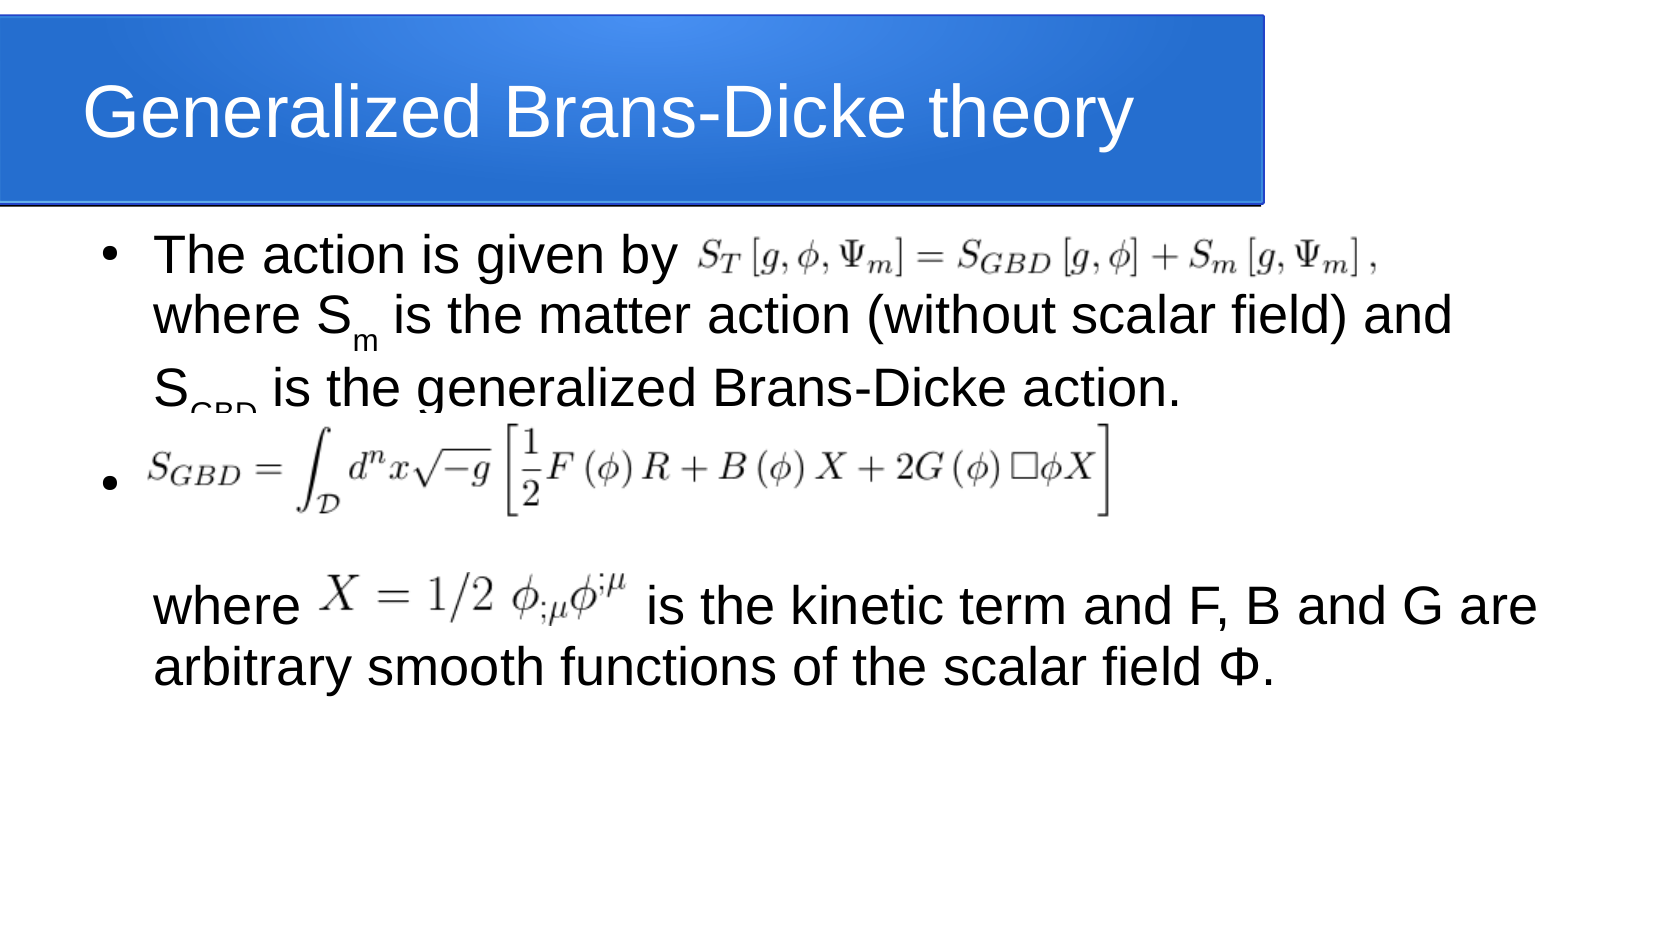

# Generalized Brans-Dicke theory
The action is given by
where Sm is the matter action (without scalar field) and SGBD is the generalized Brans-Dicke action.
where is the kinetic term and F, B and G are arbitrary smooth functions of the scalar field Φ.